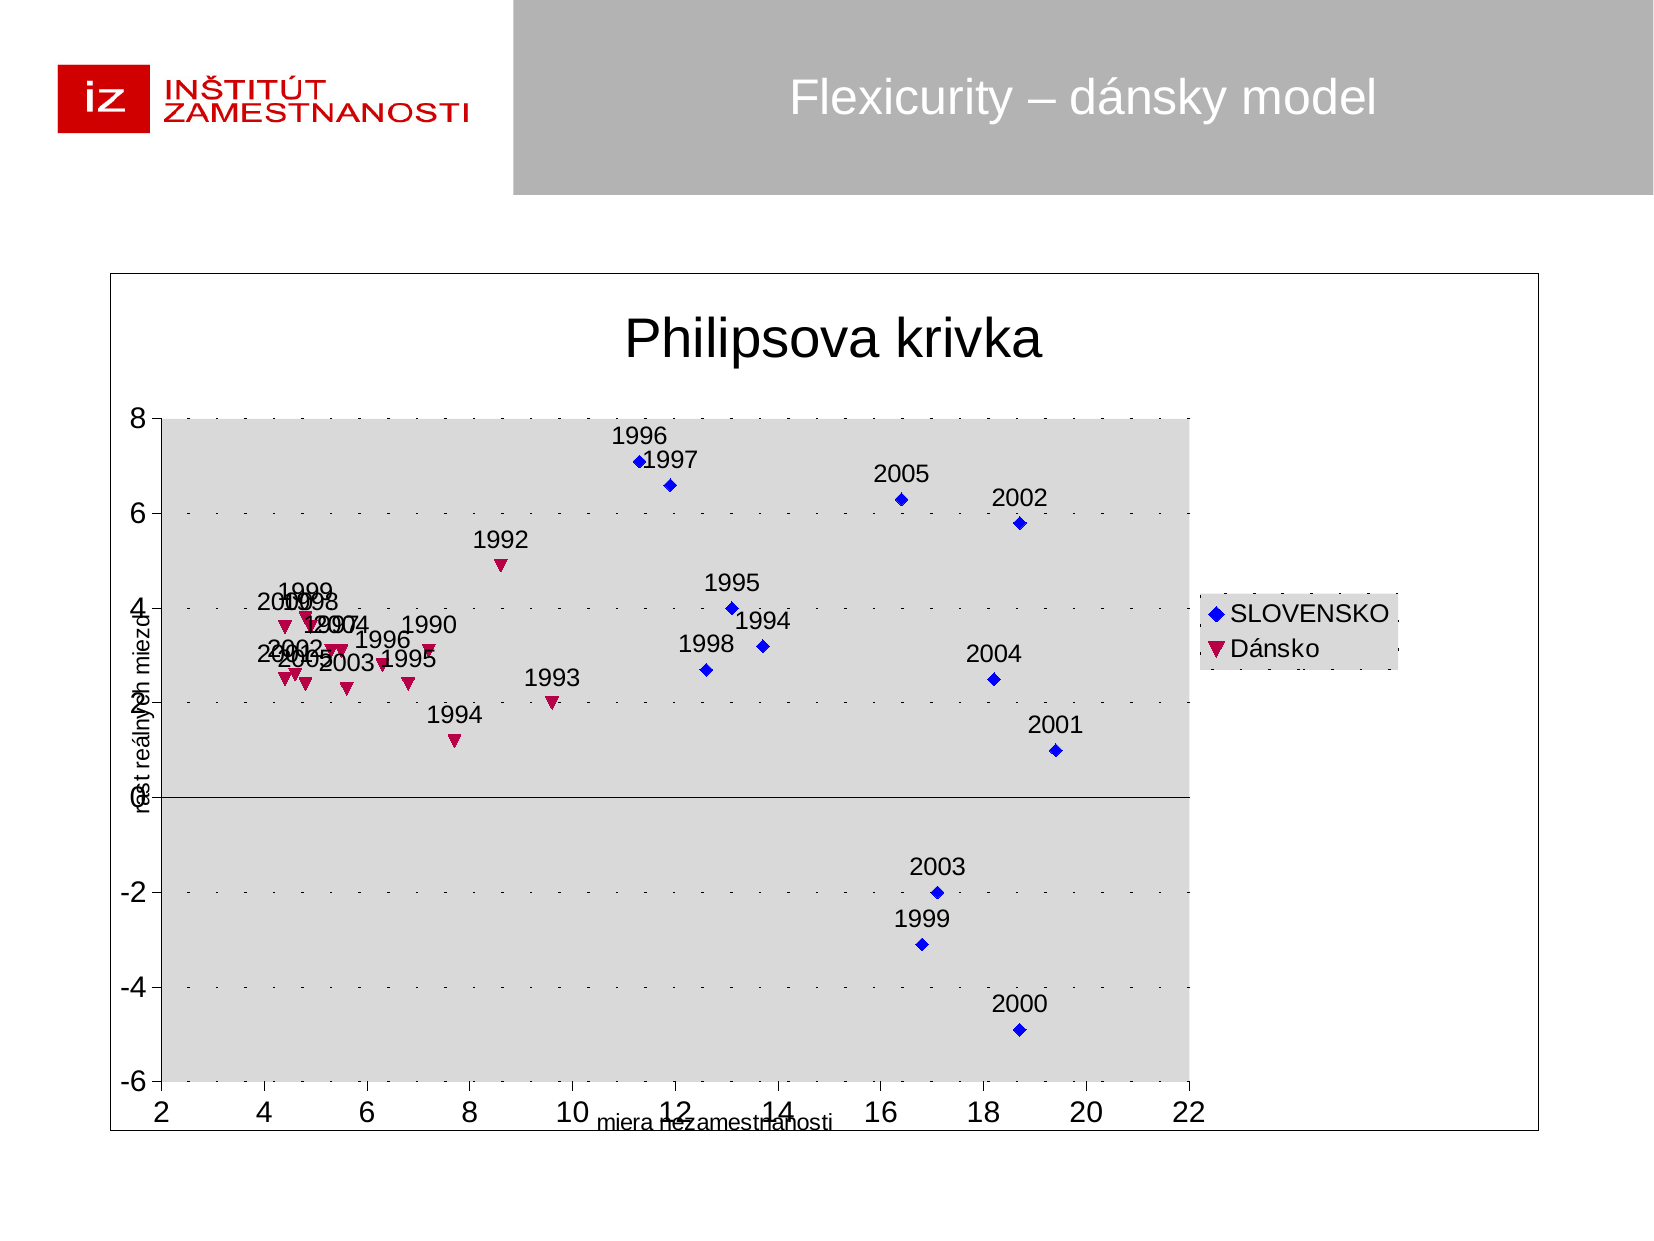

Flexicurity – dánsky model
### Chart: Philipsova krivka
| Category | SLOVENSKO | Dánsko |
|---|---|---|#